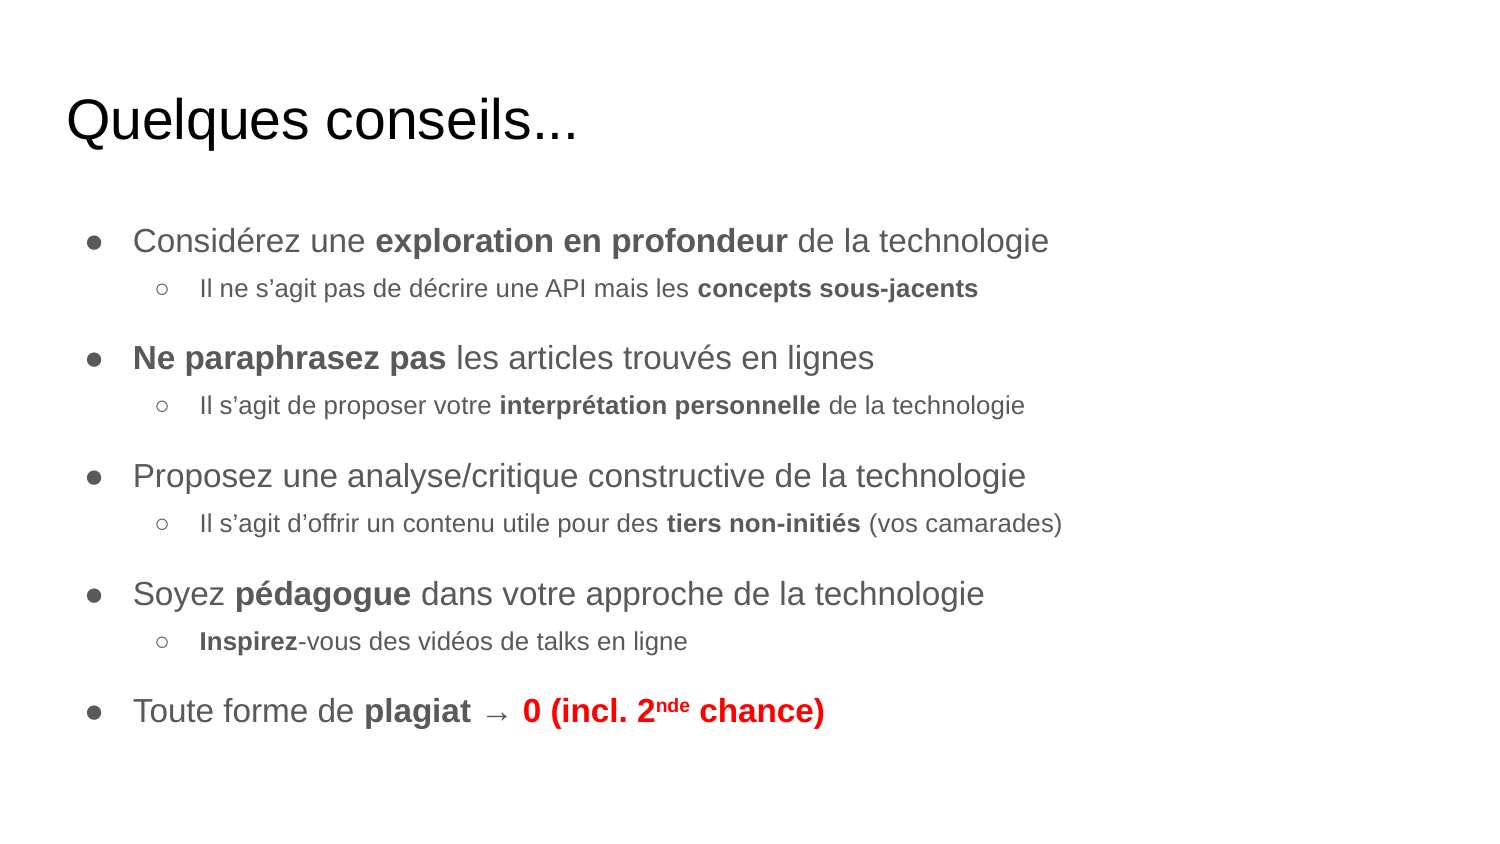

# Quelques conseils...
Considérez une exploration en profondeur de la technologie
Il ne s’agit pas de décrire une API mais les concepts sous-jacents
Ne paraphrasez pas les articles trouvés en lignes
Il s’agit de proposer votre interprétation personnelle de la technologie
Proposez une analyse/critique constructive de la technologie
Il s’agit d’offrir un contenu utile pour des tiers non-initiés (vos camarades)
Soyez pédagogue dans votre approche de la technologie
Inspirez-vous des vidéos de talks en ligne
Toute forme de plagiat → 0 (incl. 2nde chance)